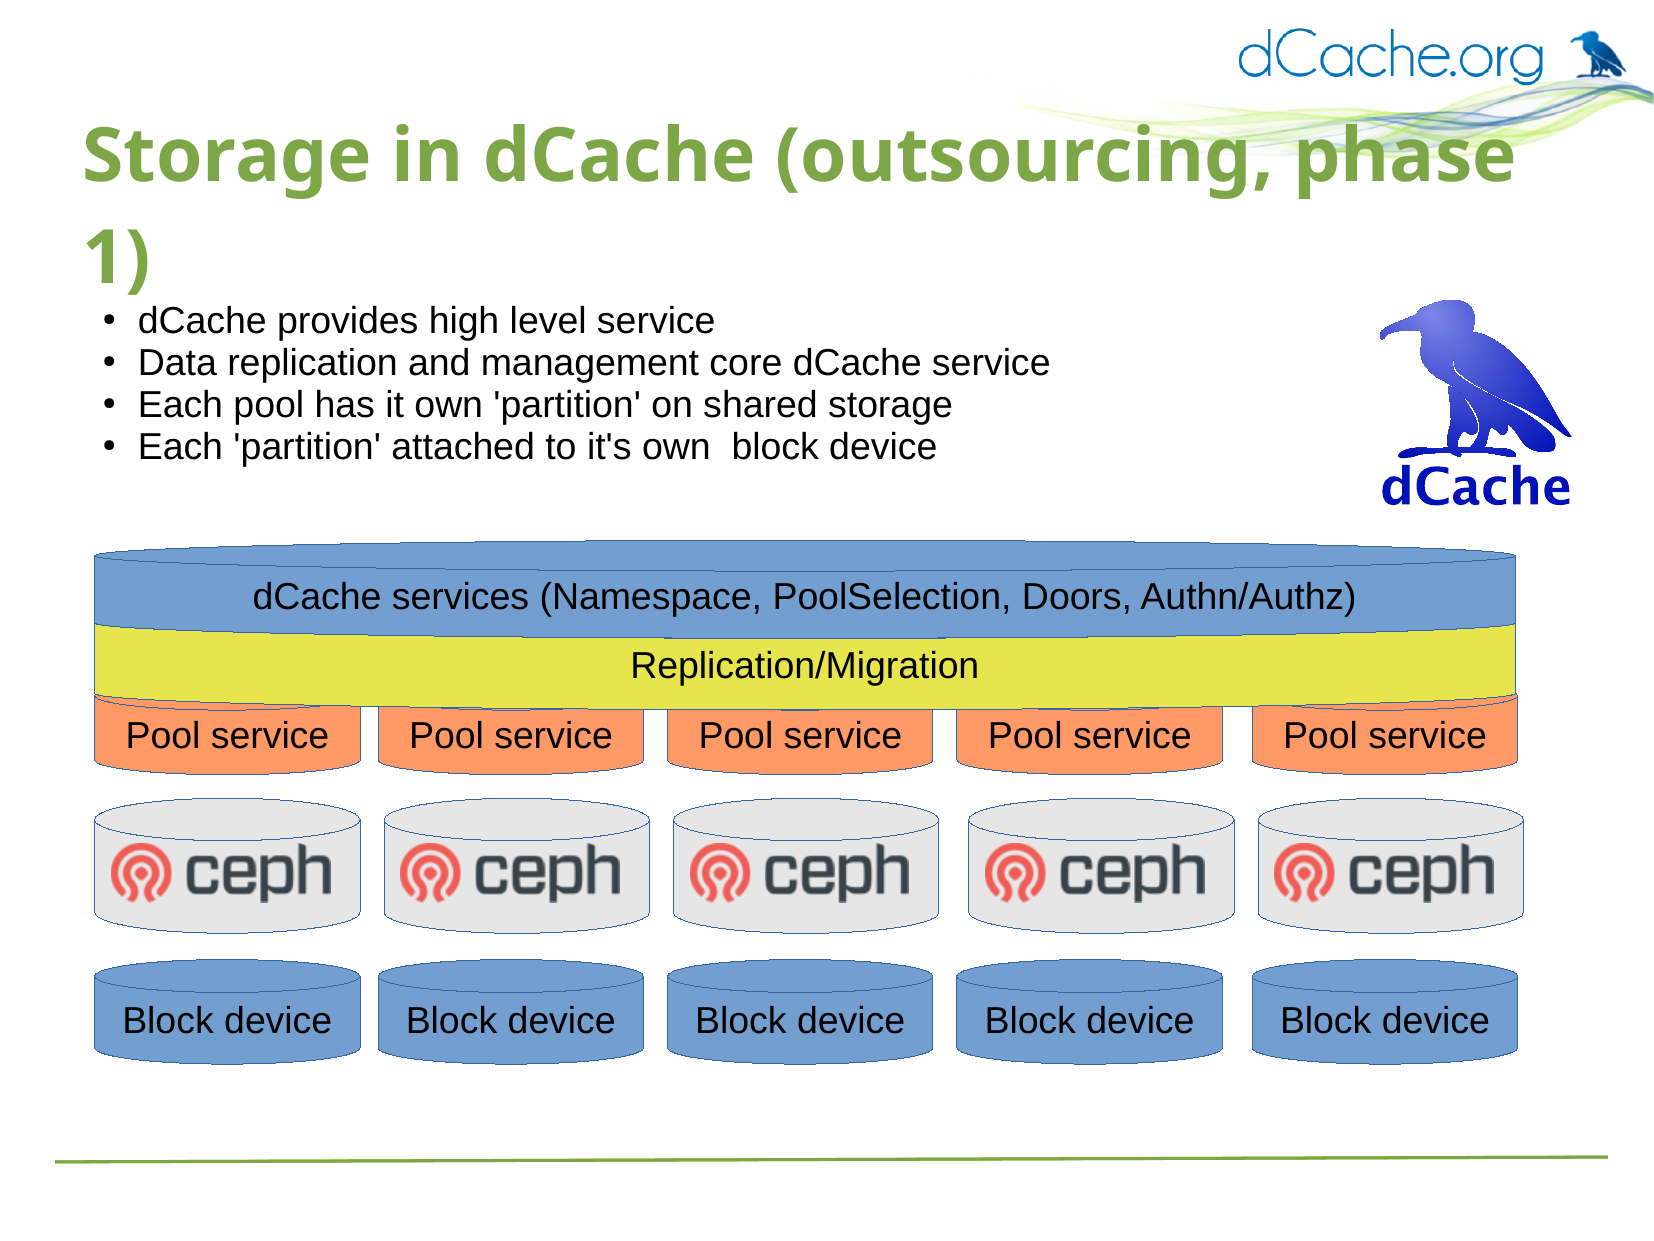

# Storage in dCache (outsourcing, phase 1)
dCache provides high level service
Data replication and management core dCache service
Each pool has it own 'partition' on shared storage
Each 'partition' attached to it's own block device
dCache services (Namespace, PoolSelection, Doors, Authn/Authz)
Replication/Migration
Pool service
Pool service
Pool service
Pool service
Pool service
Block device
Block device
Block device
Block device
Block device